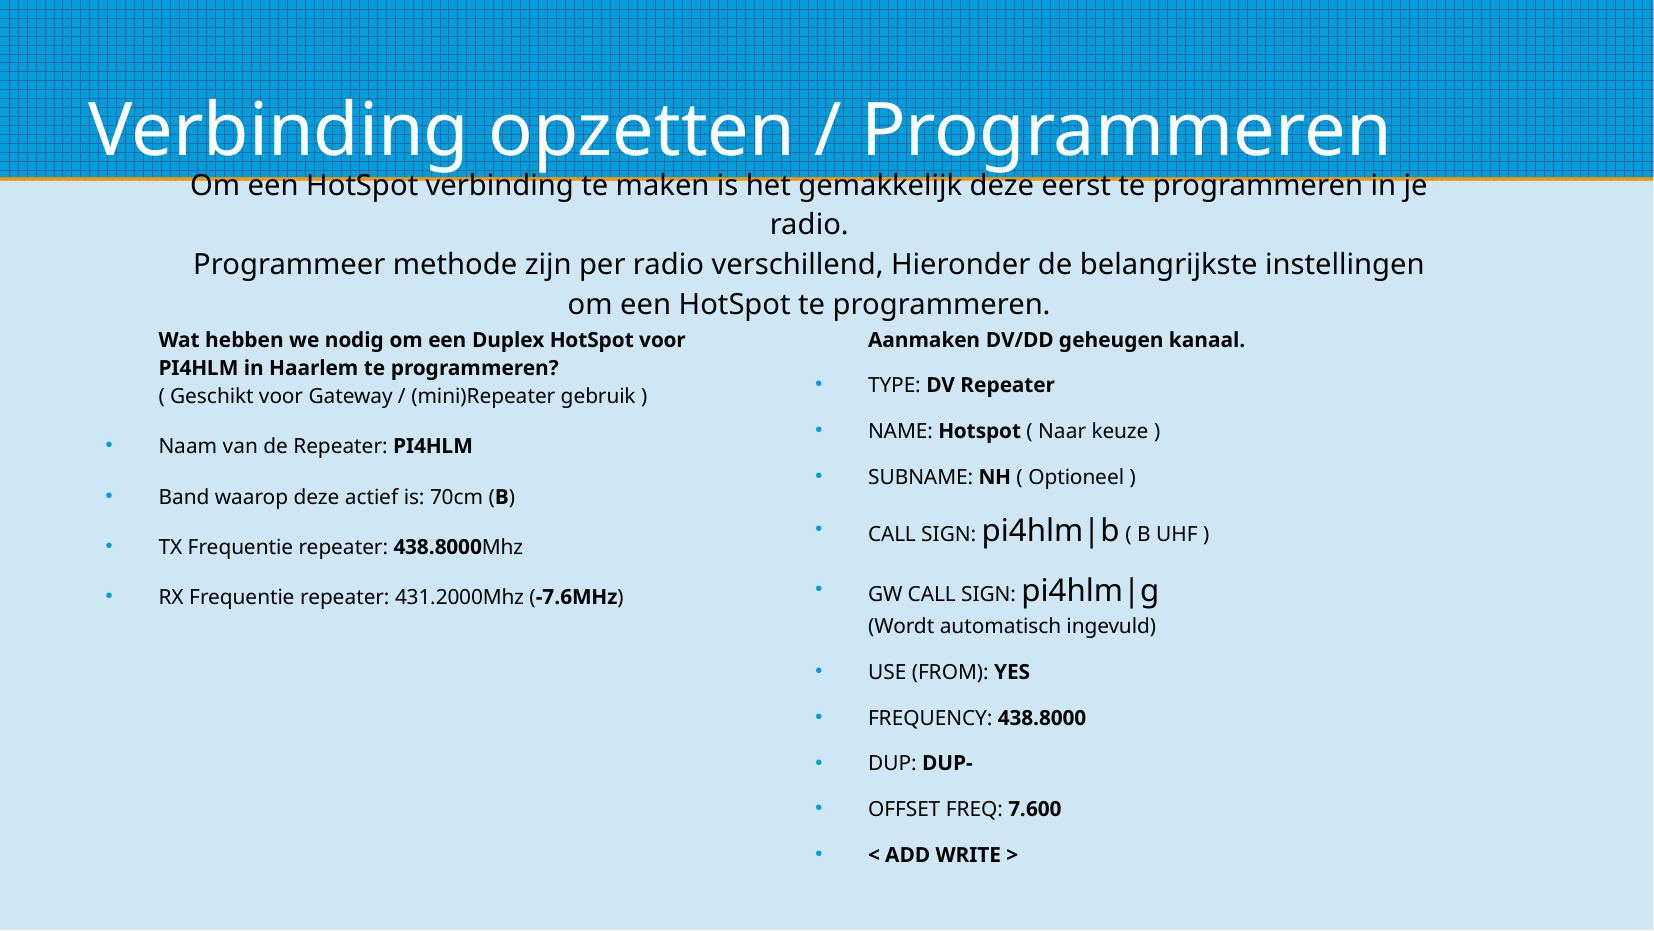

# Verbinding opzetten / Programmeren
Om een HotSpot verbinding te maken is het gemakkelijk deze eerst te programmeren in je radio.
Programmeer methode zijn per radio verschillend, Hieronder de belangrijkste instellingen om een HotSpot te programmeren.
Wat hebben we nodig om een Duplex HotSpot voor PI4HLM in Haarlem te programmeren?
( Geschikt voor Gateway / (mini)Repeater gebruik )
Naam van de Repeater: PI4HLM
Band waarop deze actief is: 70cm (B)
TX Frequentie repeater: 438.8000Mhz
RX Frequentie repeater: 431.2000Mhz (-7.6MHz)
Aanmaken DV/DD geheugen kanaal.
TYPE: DV Repeater
NAME: Hotspot ( Naar keuze )
SUBNAME: NH ( Optioneel )
CALL SIGN: pi4hlm|b ( B UHF )
GW CALL SIGN: pi4hlm|g
(Wordt automatisch ingevuld)
USE (FROM): YES
FREQUENCY: 438.8000
DUP: DUP-
OFFSET FREQ: 7.600
< ADD WRITE >